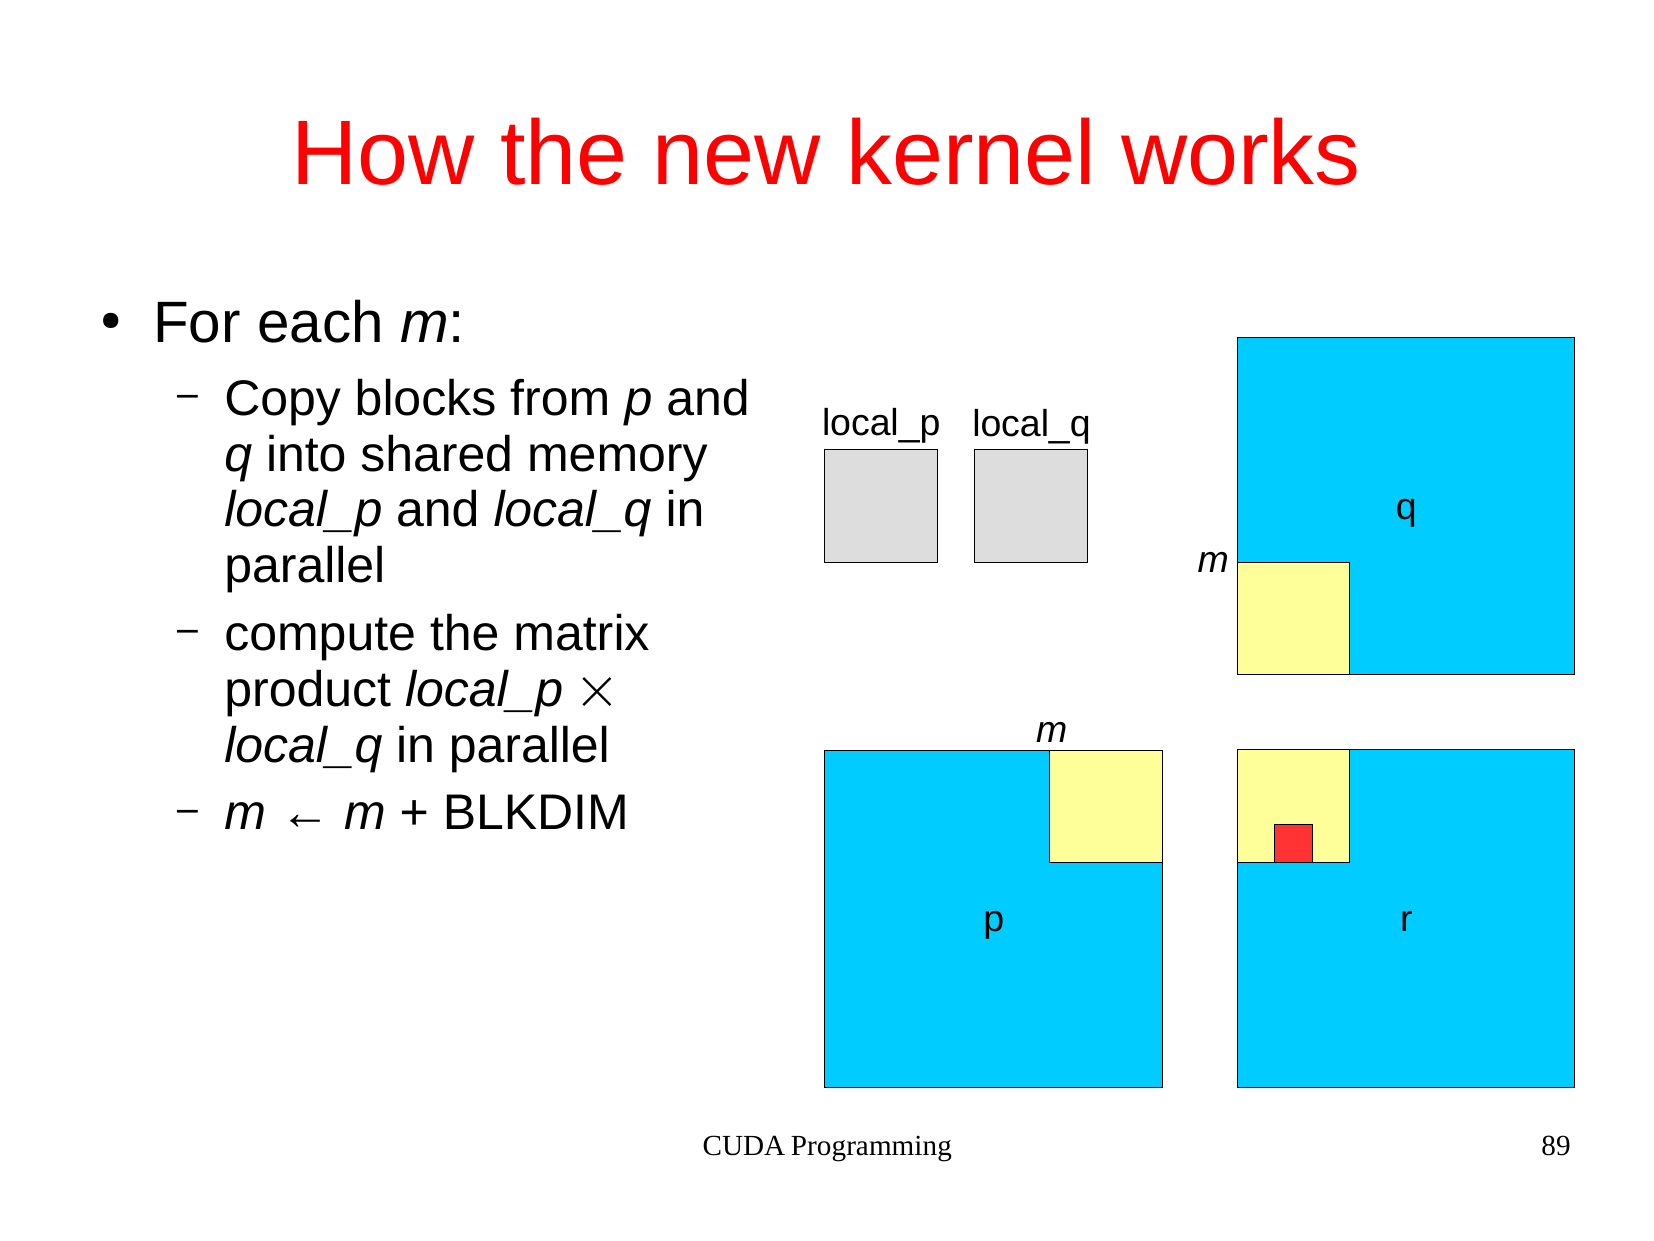

# How the new kernel works
For each m:
Copy blocks from p and q into shared memory local_p and local_q in parallel
compute the matrix product local_p ´ local_q in parallel
m ← m + BLKDIM
q
local_p
local_q
m
m
r
p
CUDA Programming
89